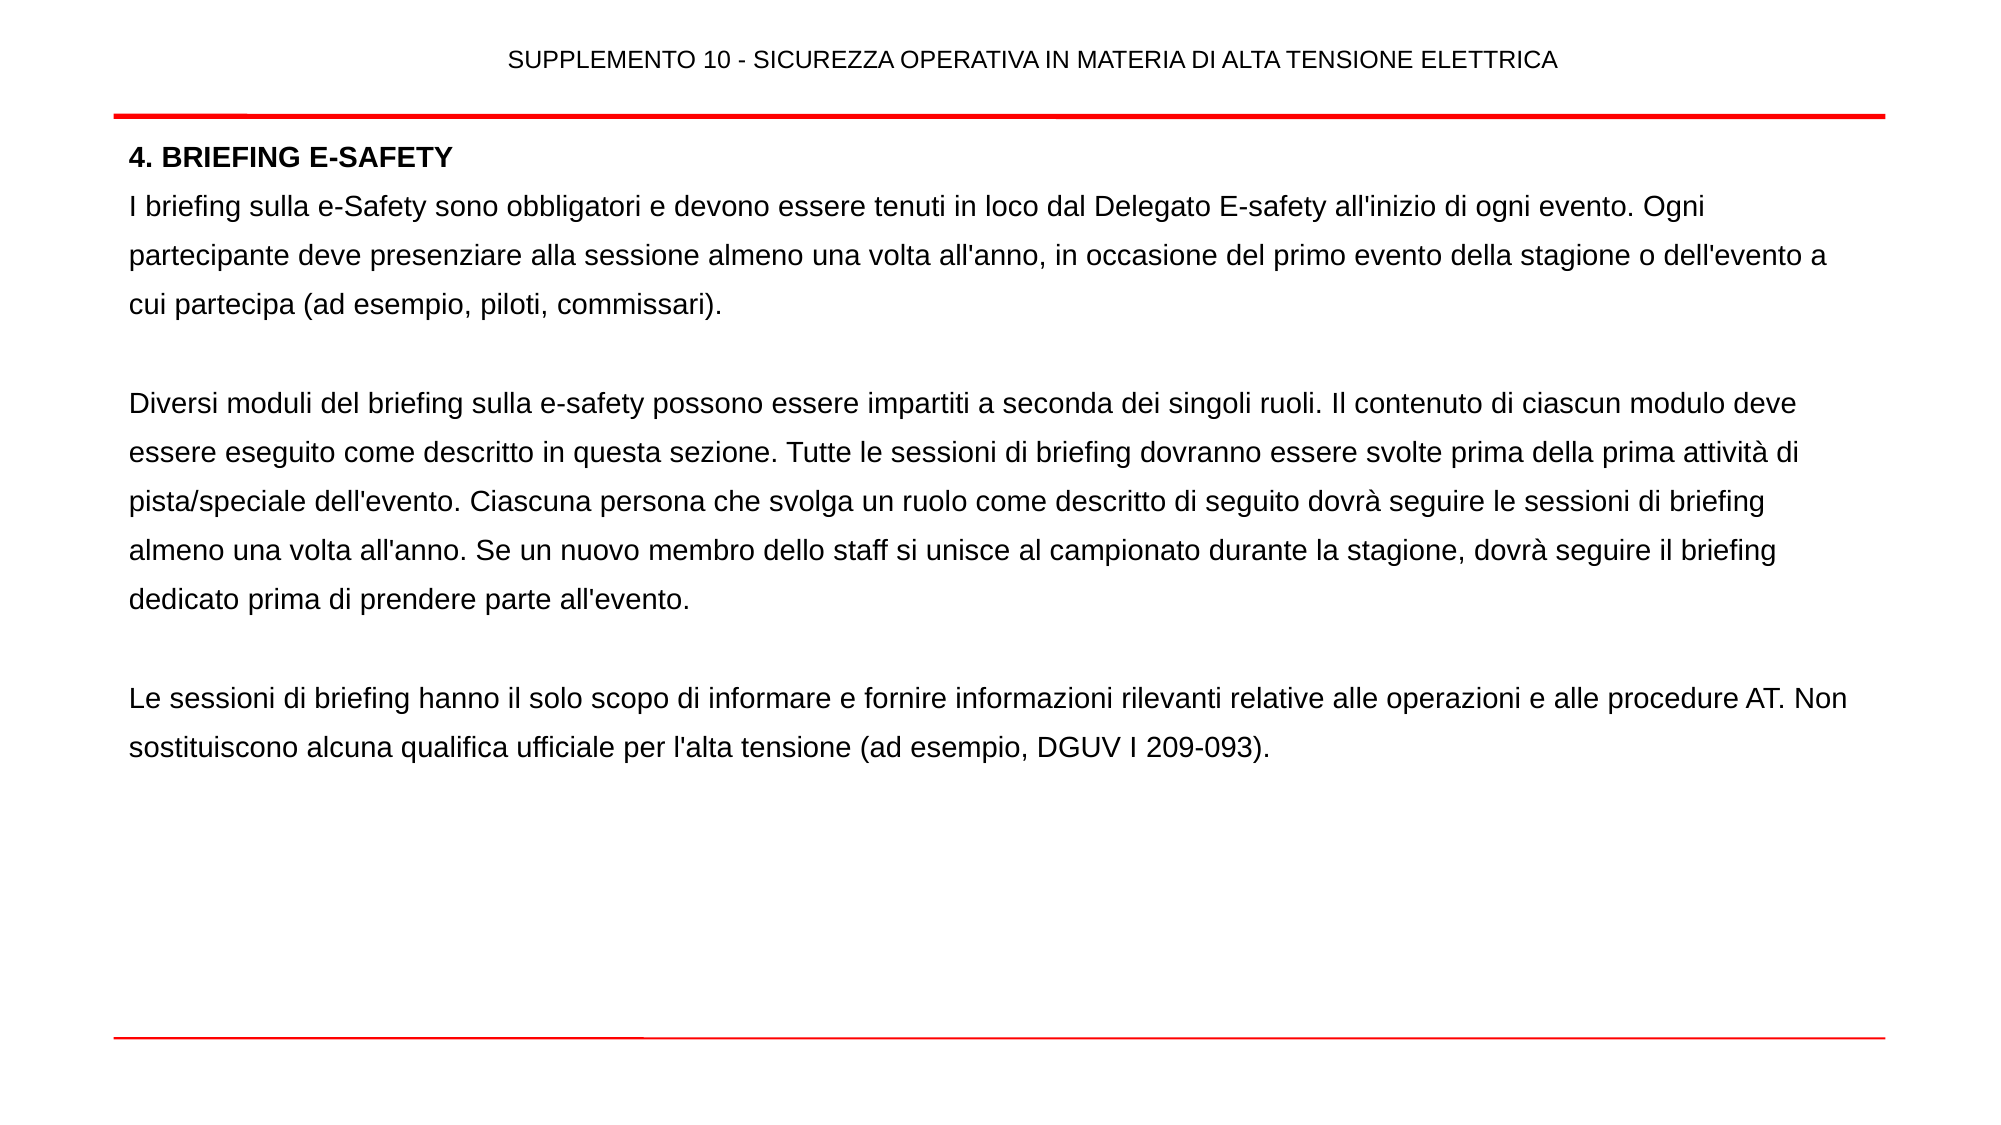

SUPPLEMENTO 10 - SICUREZZA OPERATIVA IN MATERIA DI ALTA TENSIONE ELETTRICA
4. BRIEFING E-SAFETY
I briefing sulla e-Safety sono obbligatori e devono essere tenuti in loco dal Delegato E-safety all'inizio di ogni evento. Ogni partecipante deve presenziare alla sessione almeno una volta all'anno, in occasione del primo evento della stagione o dell'evento a cui partecipa (ad esempio, piloti, commissari).
Diversi moduli del briefing sulla e-safety possono essere impartiti a seconda dei singoli ruoli. Il contenuto di ciascun modulo deve essere eseguito come descritto in questa sezione. Tutte le sessioni di briefing dovranno essere svolte prima della prima attività di pista/speciale dell'evento. Ciascuna persona che svolga un ruolo come descritto di seguito dovrà seguire le sessioni di briefing almeno una volta all'anno. Se un nuovo membro dello staff si unisce al campionato durante la stagione, dovrà seguire il briefing dedicato prima di prendere parte all'evento.
Le sessioni di briefing hanno il solo scopo di informare e fornire informazioni rilevanti relative alle operazioni e alle procedure AT. Non sostituiscono alcuna qualifica ufficiale per l'alta tensione (ad esempio, DGUV I 209-093).